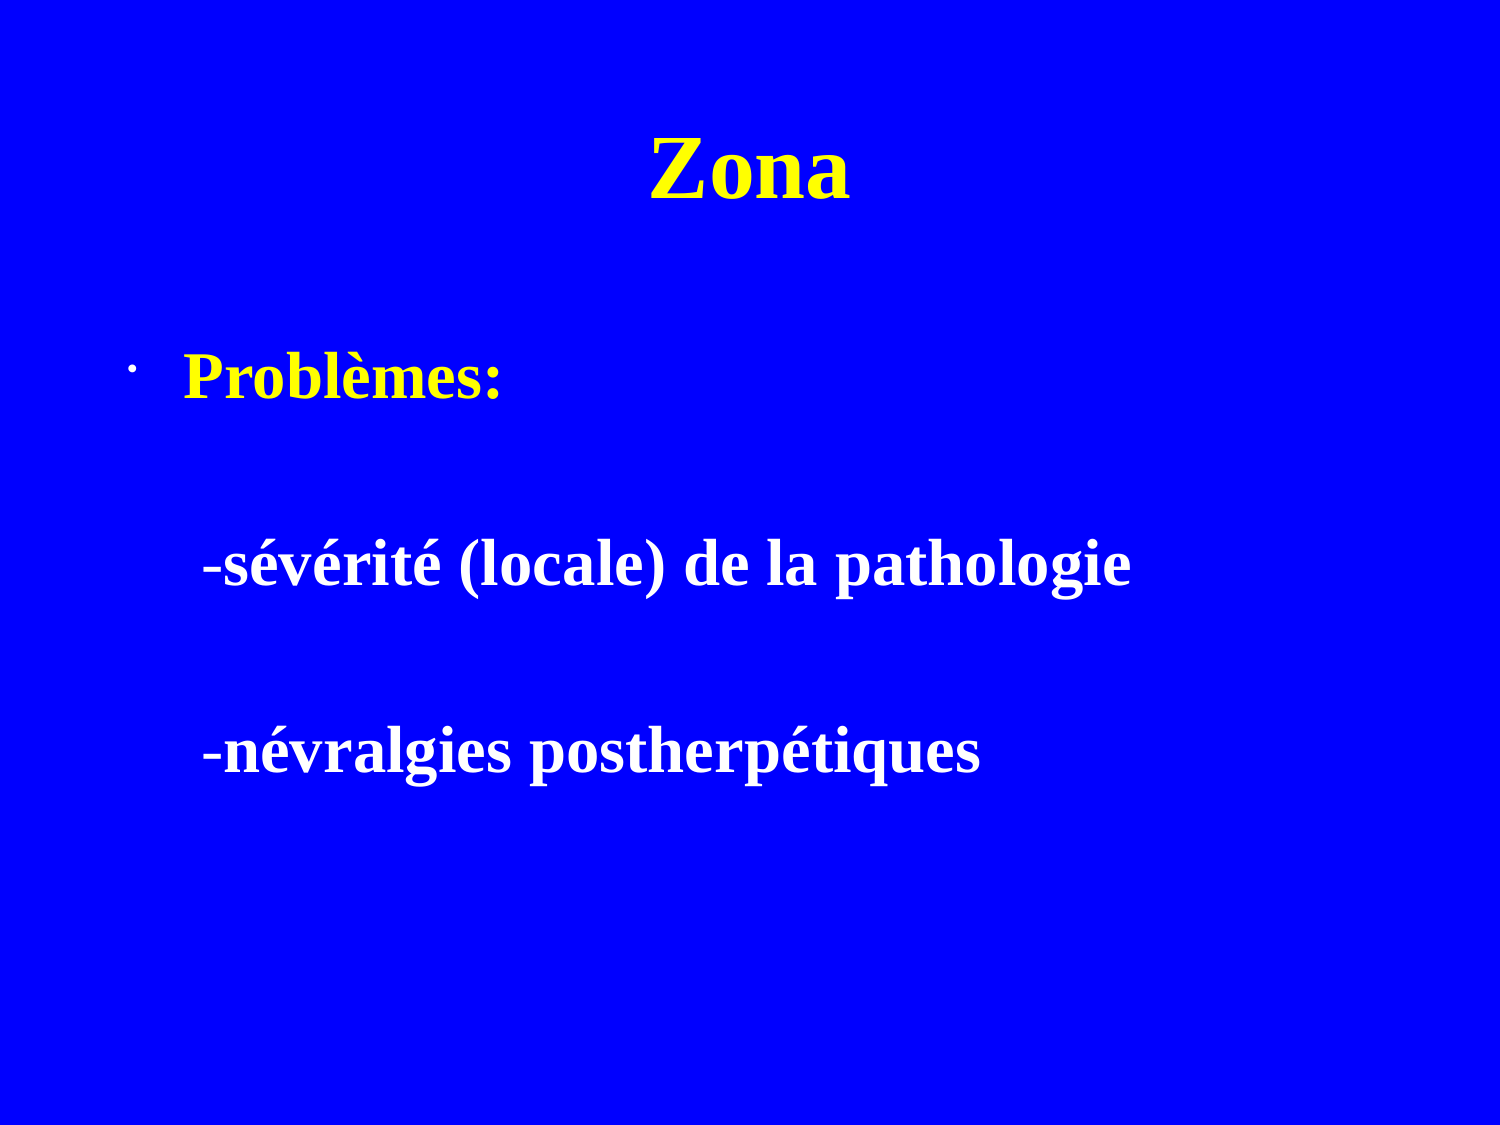

# Zona
Problèmes:
	-sévérité (locale) de la pathologie
	-névralgies postherpétiques